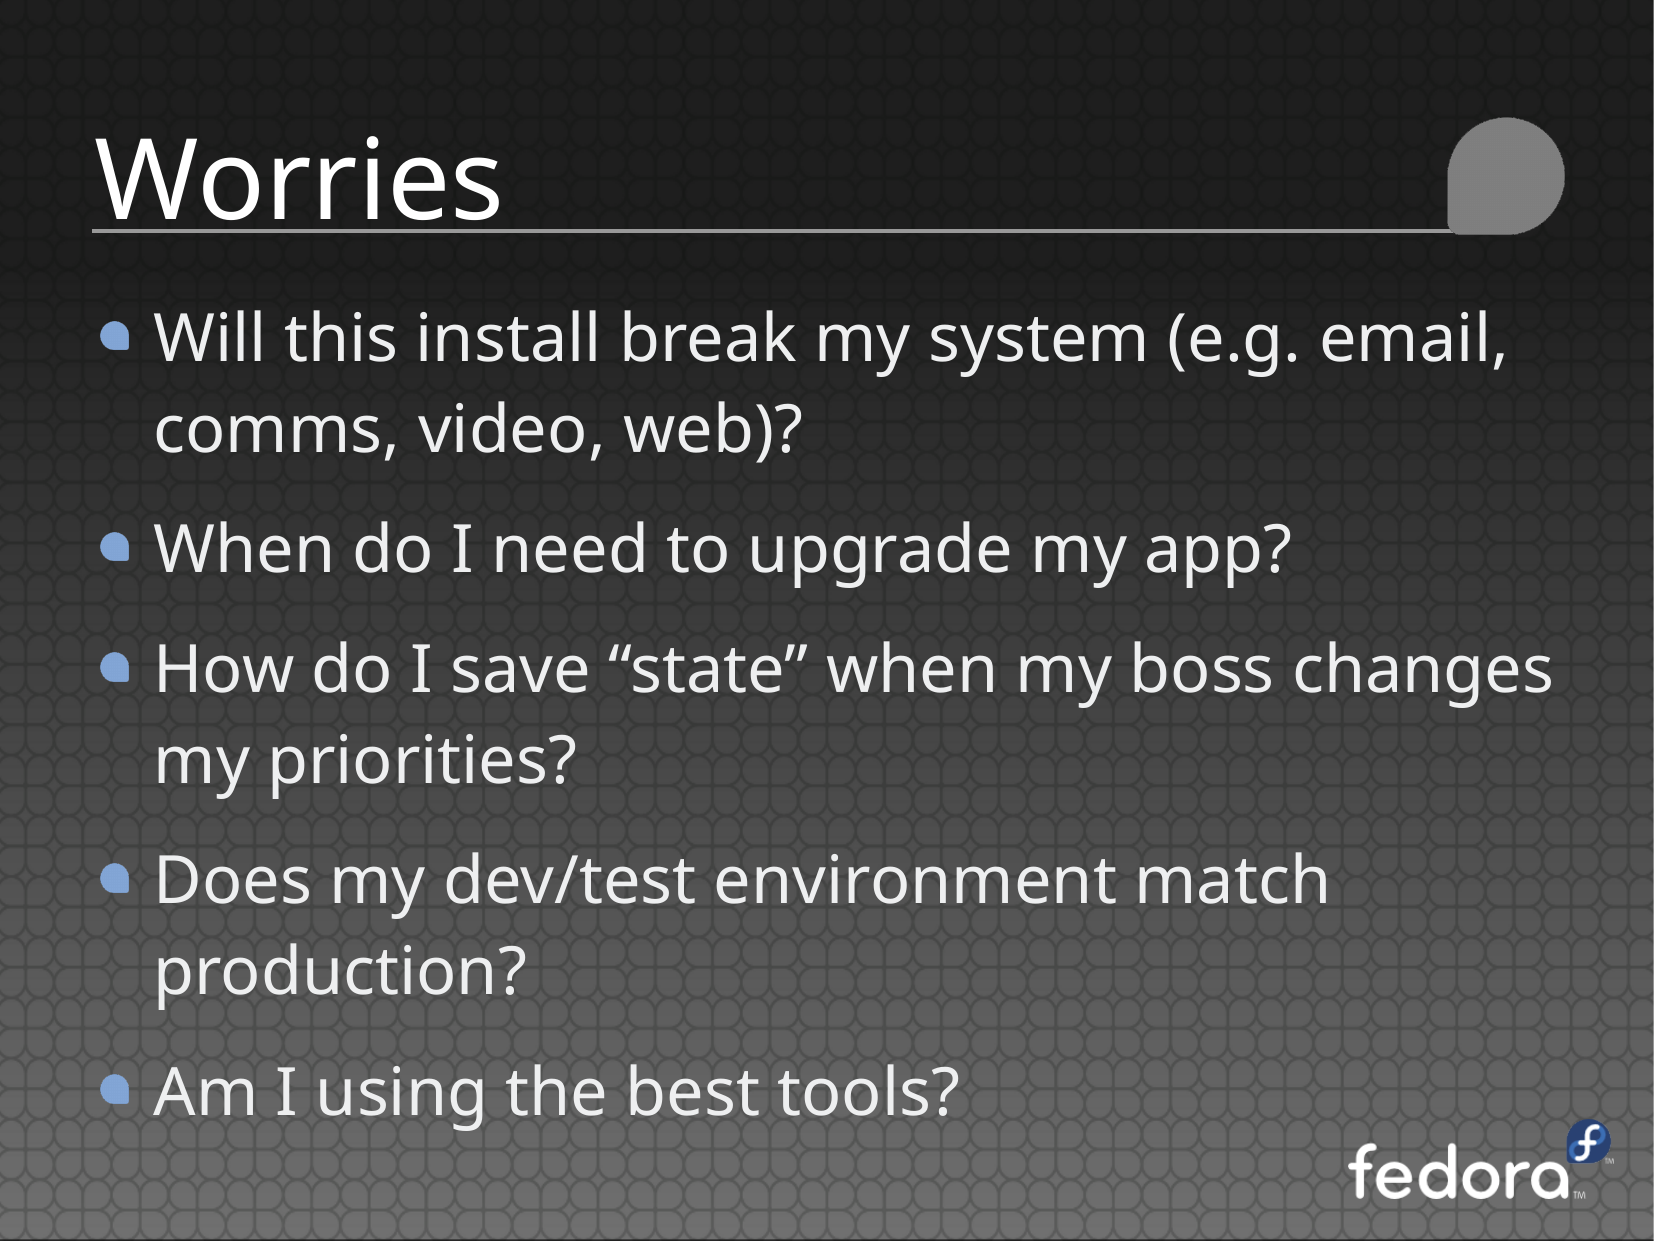

Worries
# Will this install break my system (e.g. email, comms, video, web)?
When do I need to upgrade my app?
How do I save “state” when my boss changes my priorities?
Does my dev/test environment match production?
Am I using the best tools?